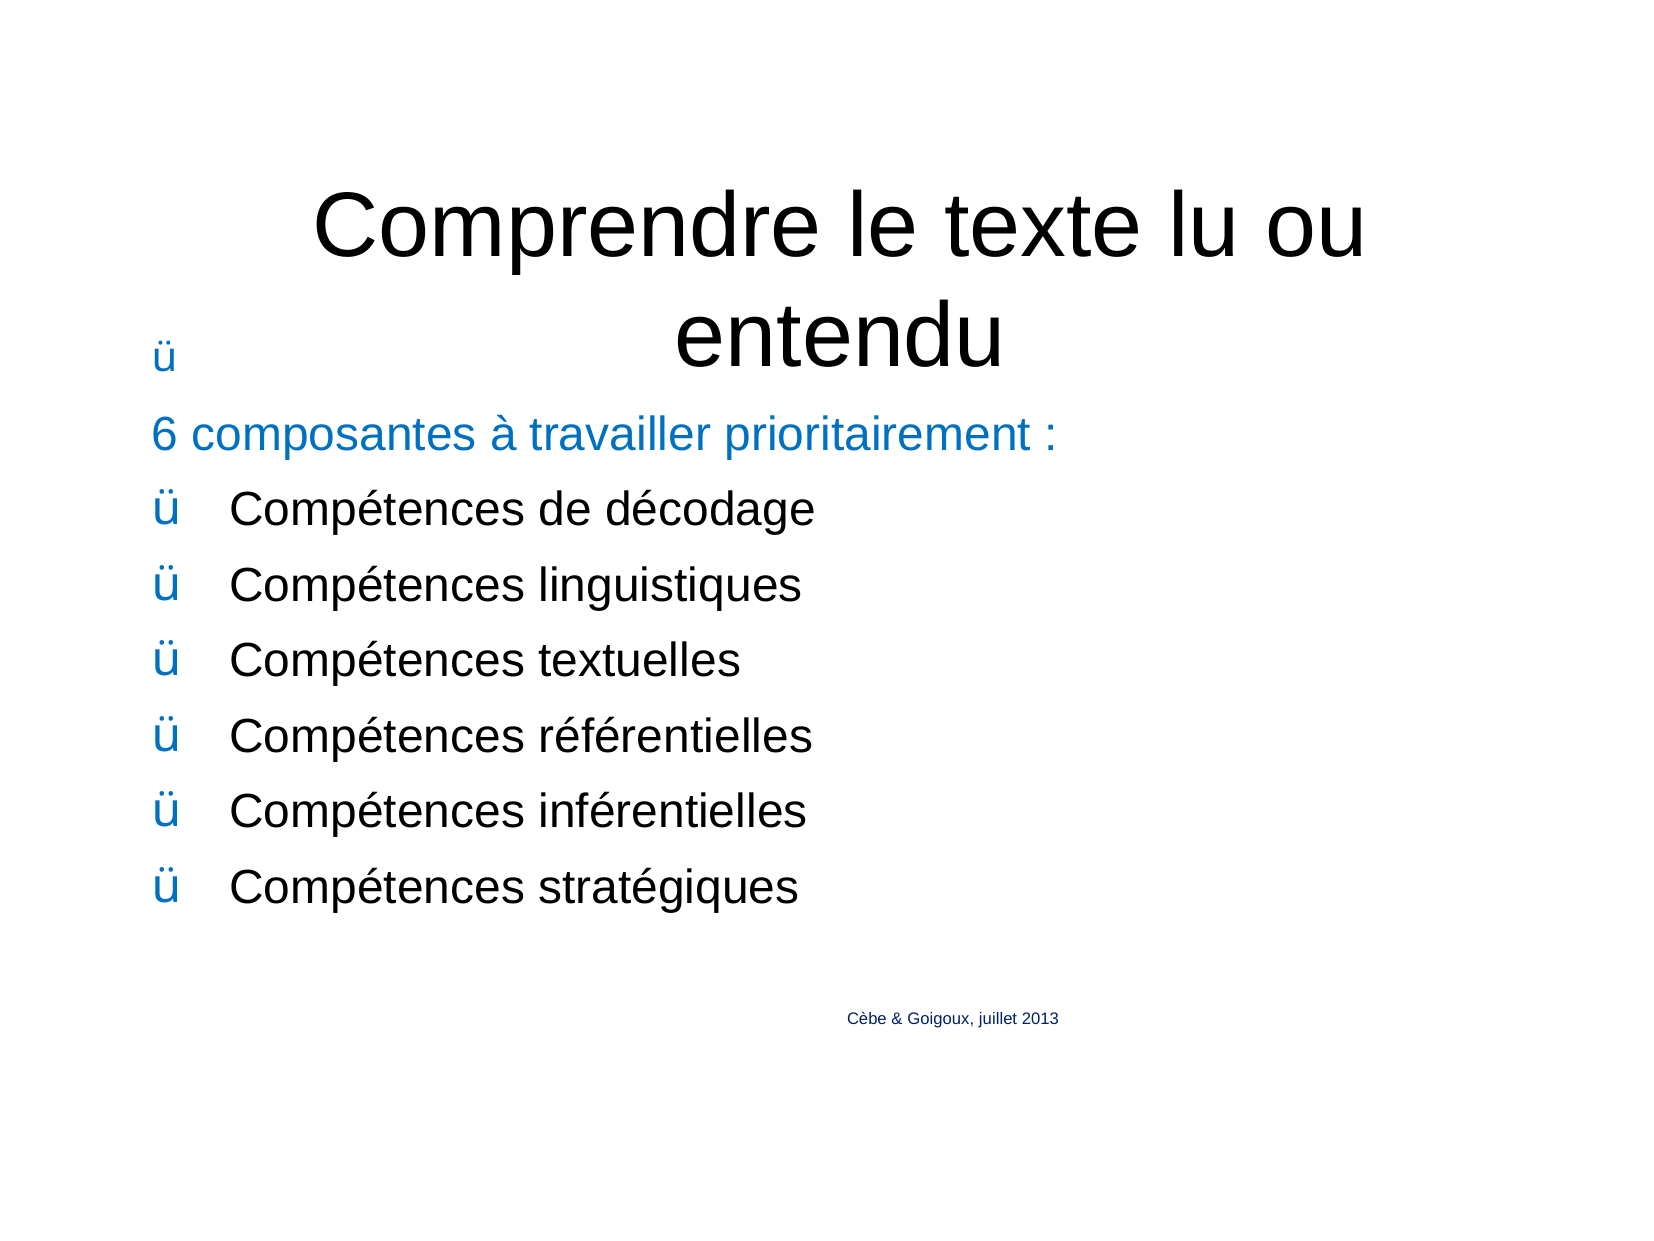

# Comprendre le texte lu ou entendu
6 composantes à travailler prioritairement :
Compétences de décodage
Compétences linguistiques
Compétences textuelles
Compétences référentielles
Compétences inférentielles
Compétences stratégiques
Cèbe & Goigoux, juillet 2013